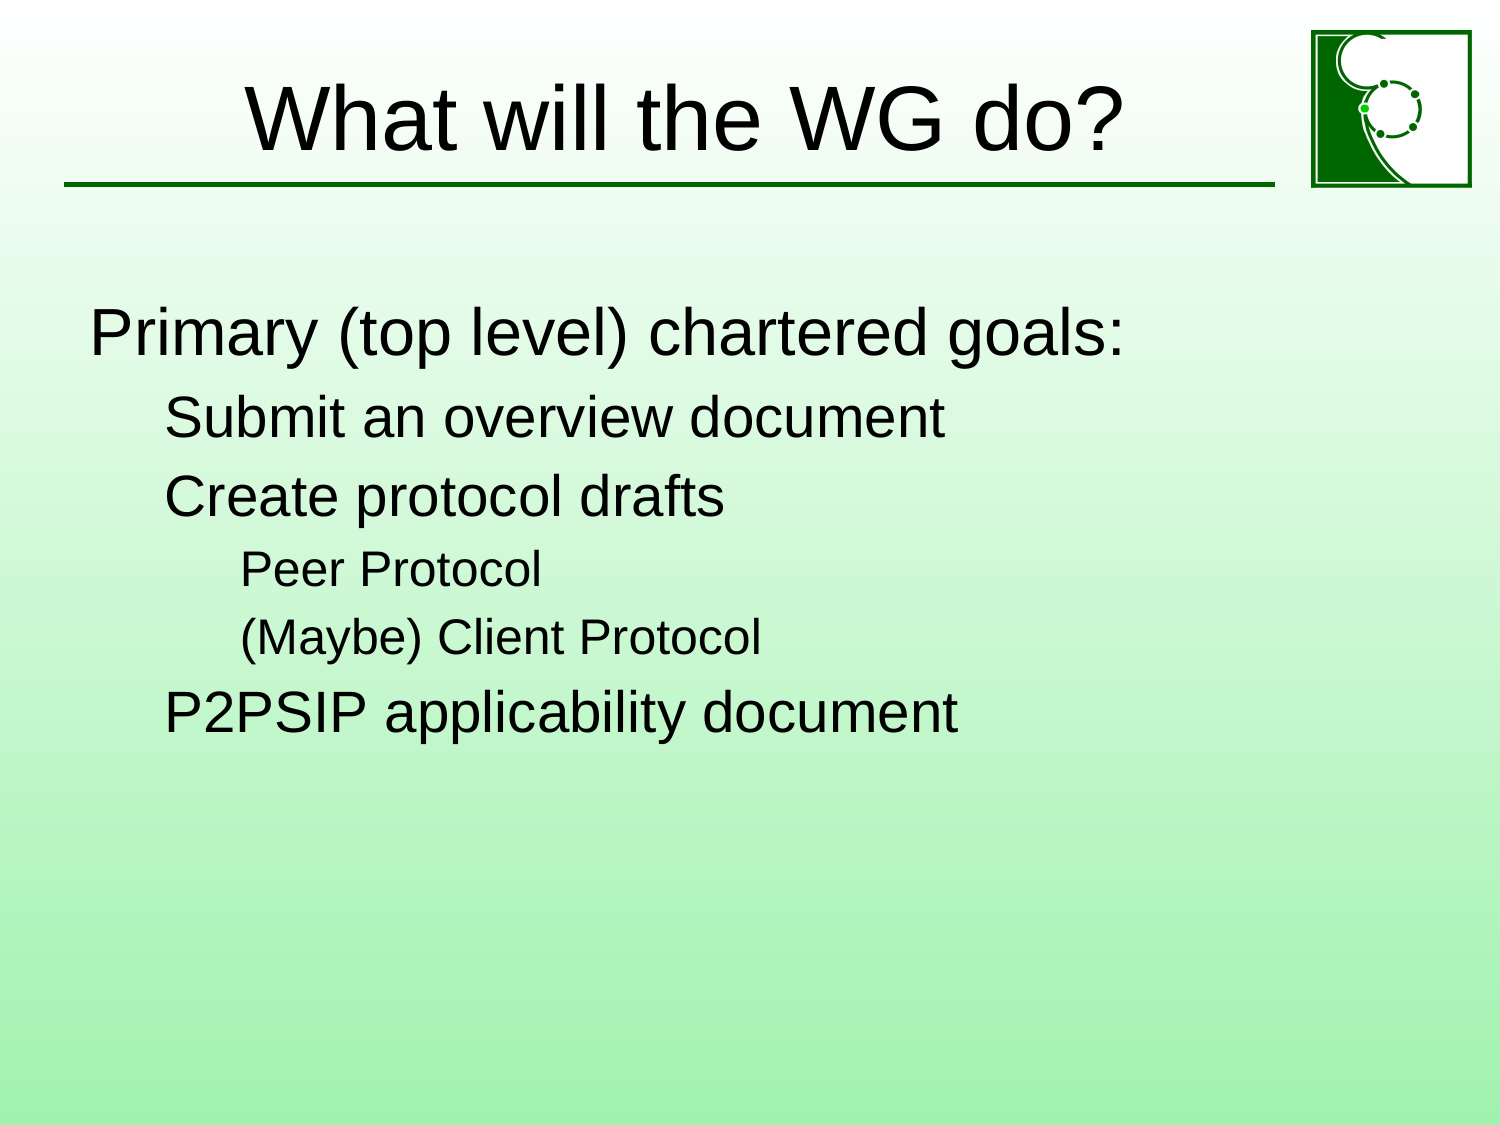

# What will the WG do?
Primary (top level) chartered goals:
Submit an overview document
Create protocol drafts
Peer Protocol
(Maybe) Client Protocol
P2PSIP applicability document